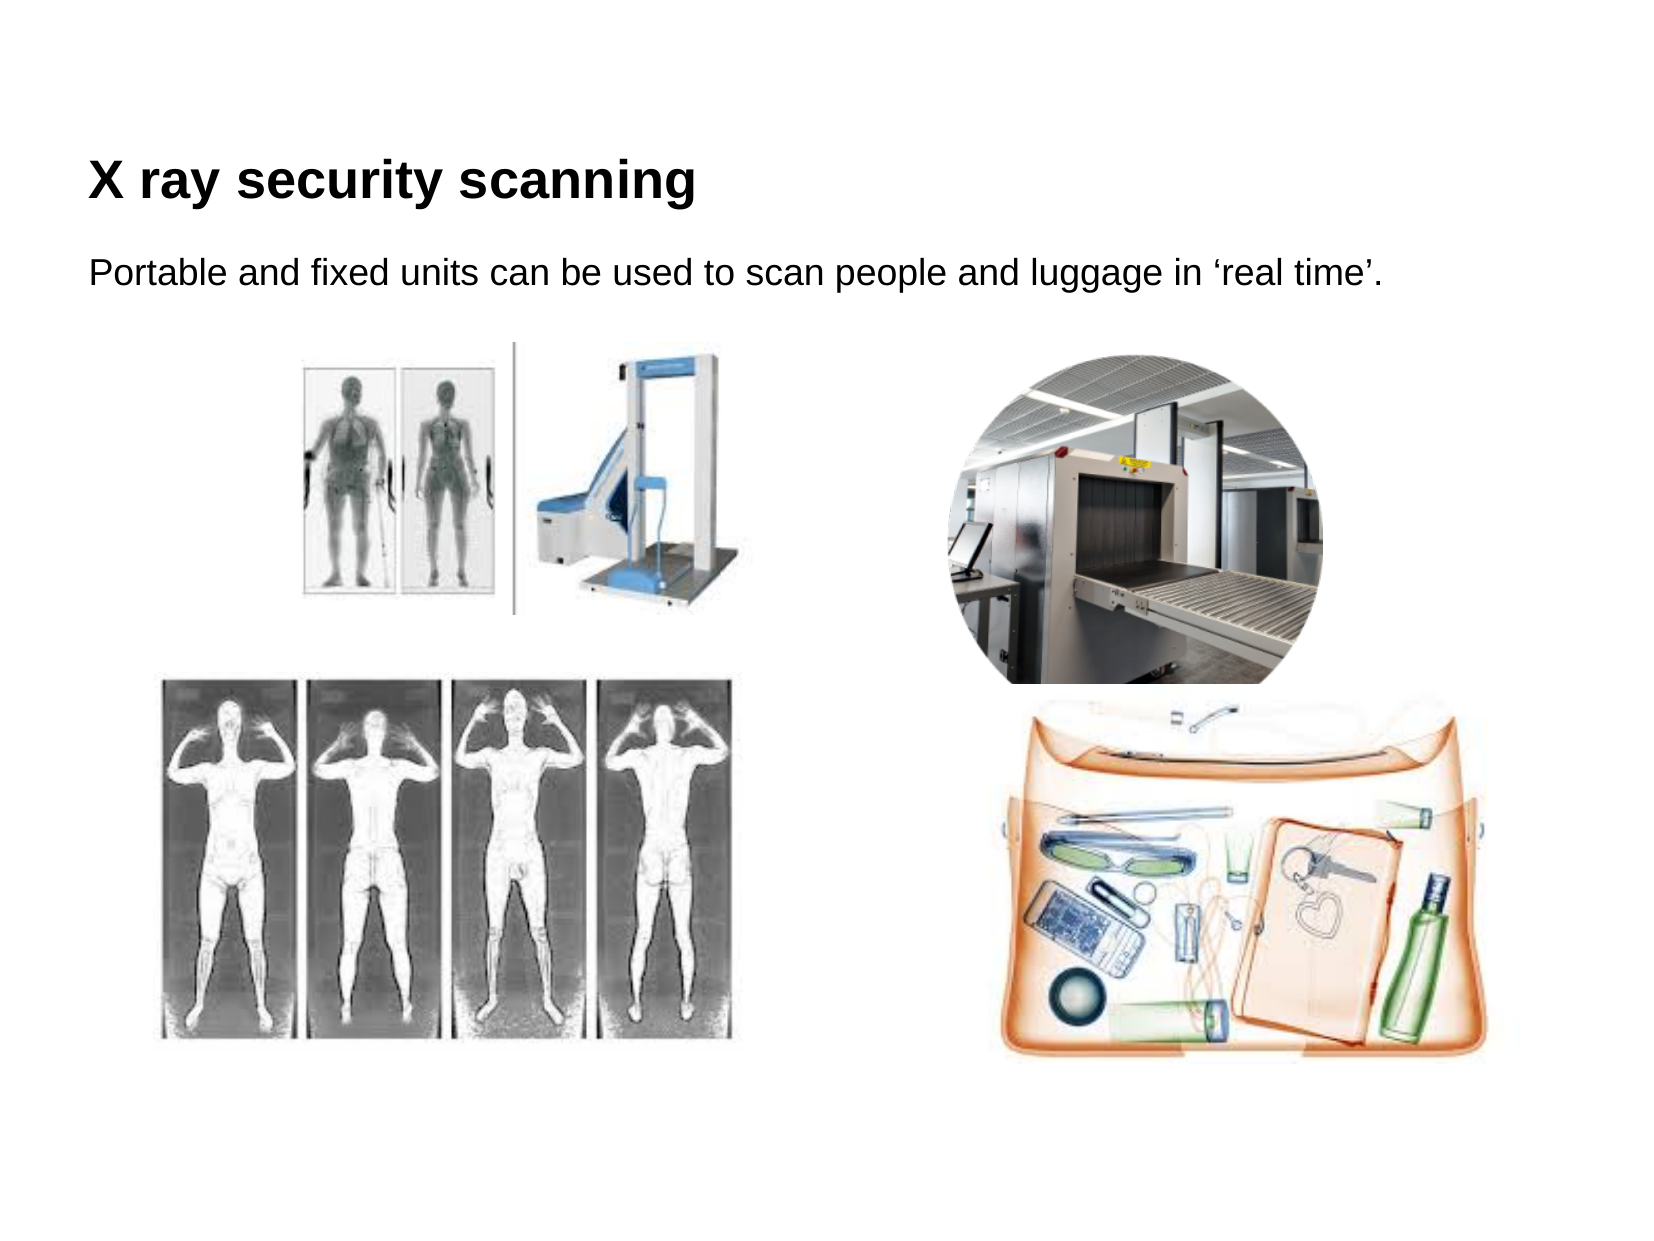

X ray security scanning
Portable and fixed units can be used to scan people and luggage in ‘real time’.